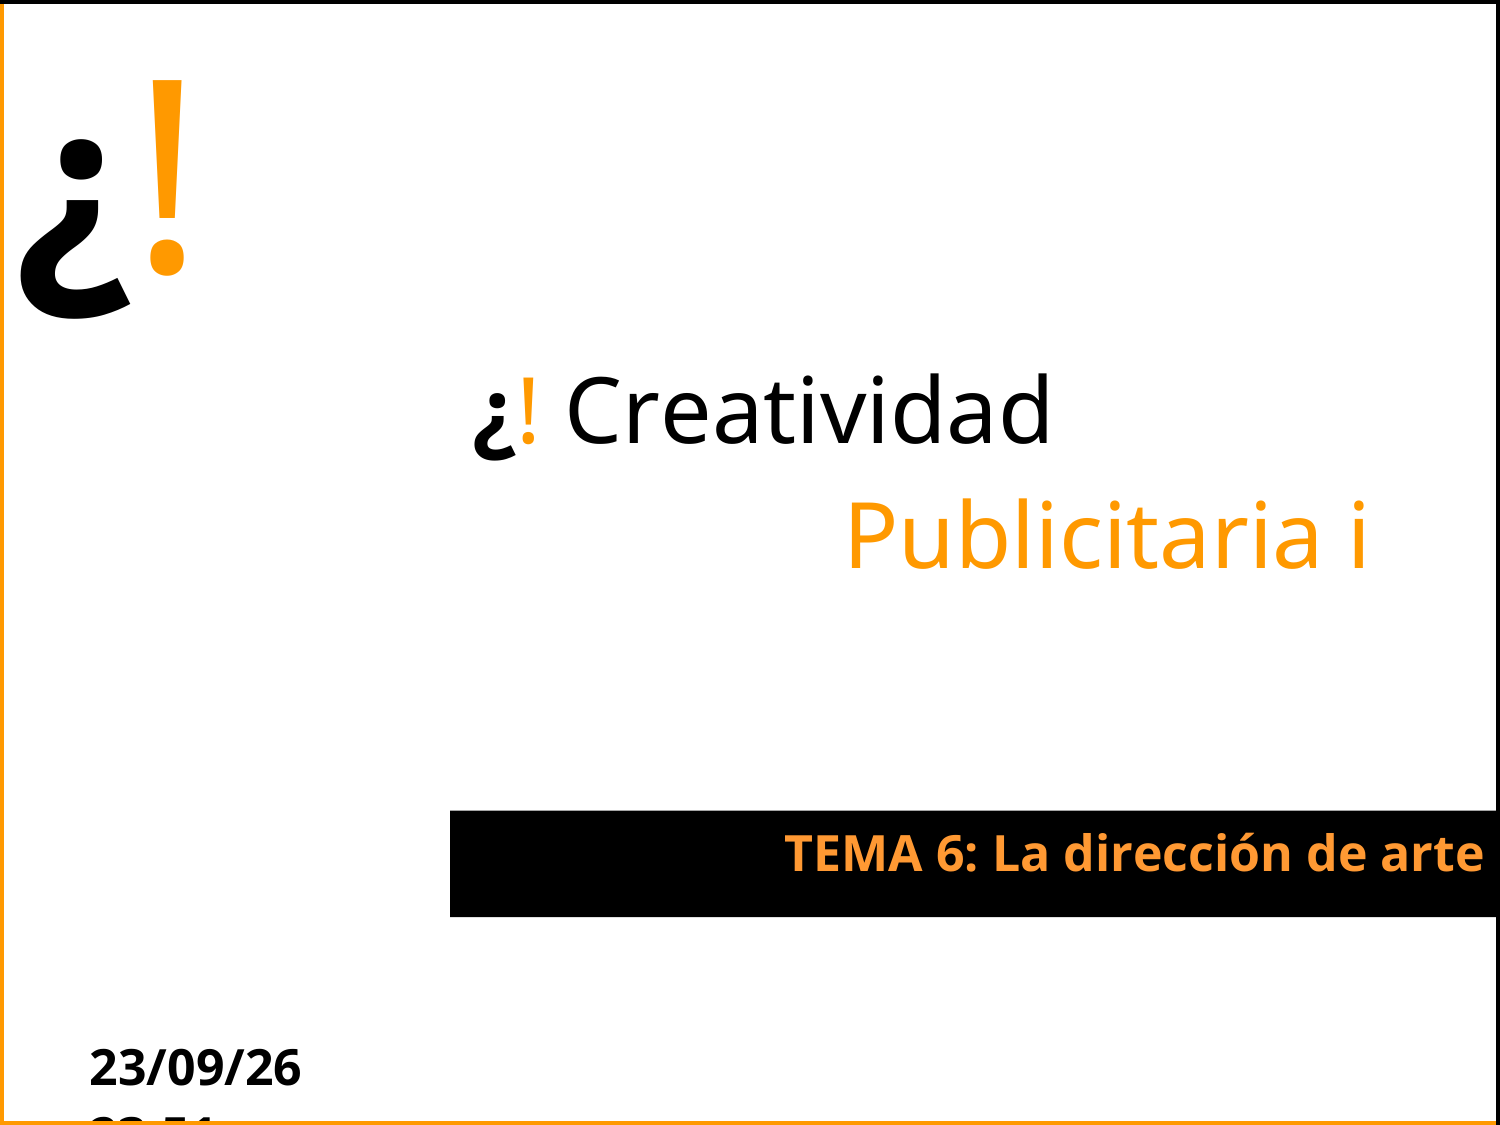

# ¿! Creatividad Publicitaria i
TEMA 6: La dirección de arte